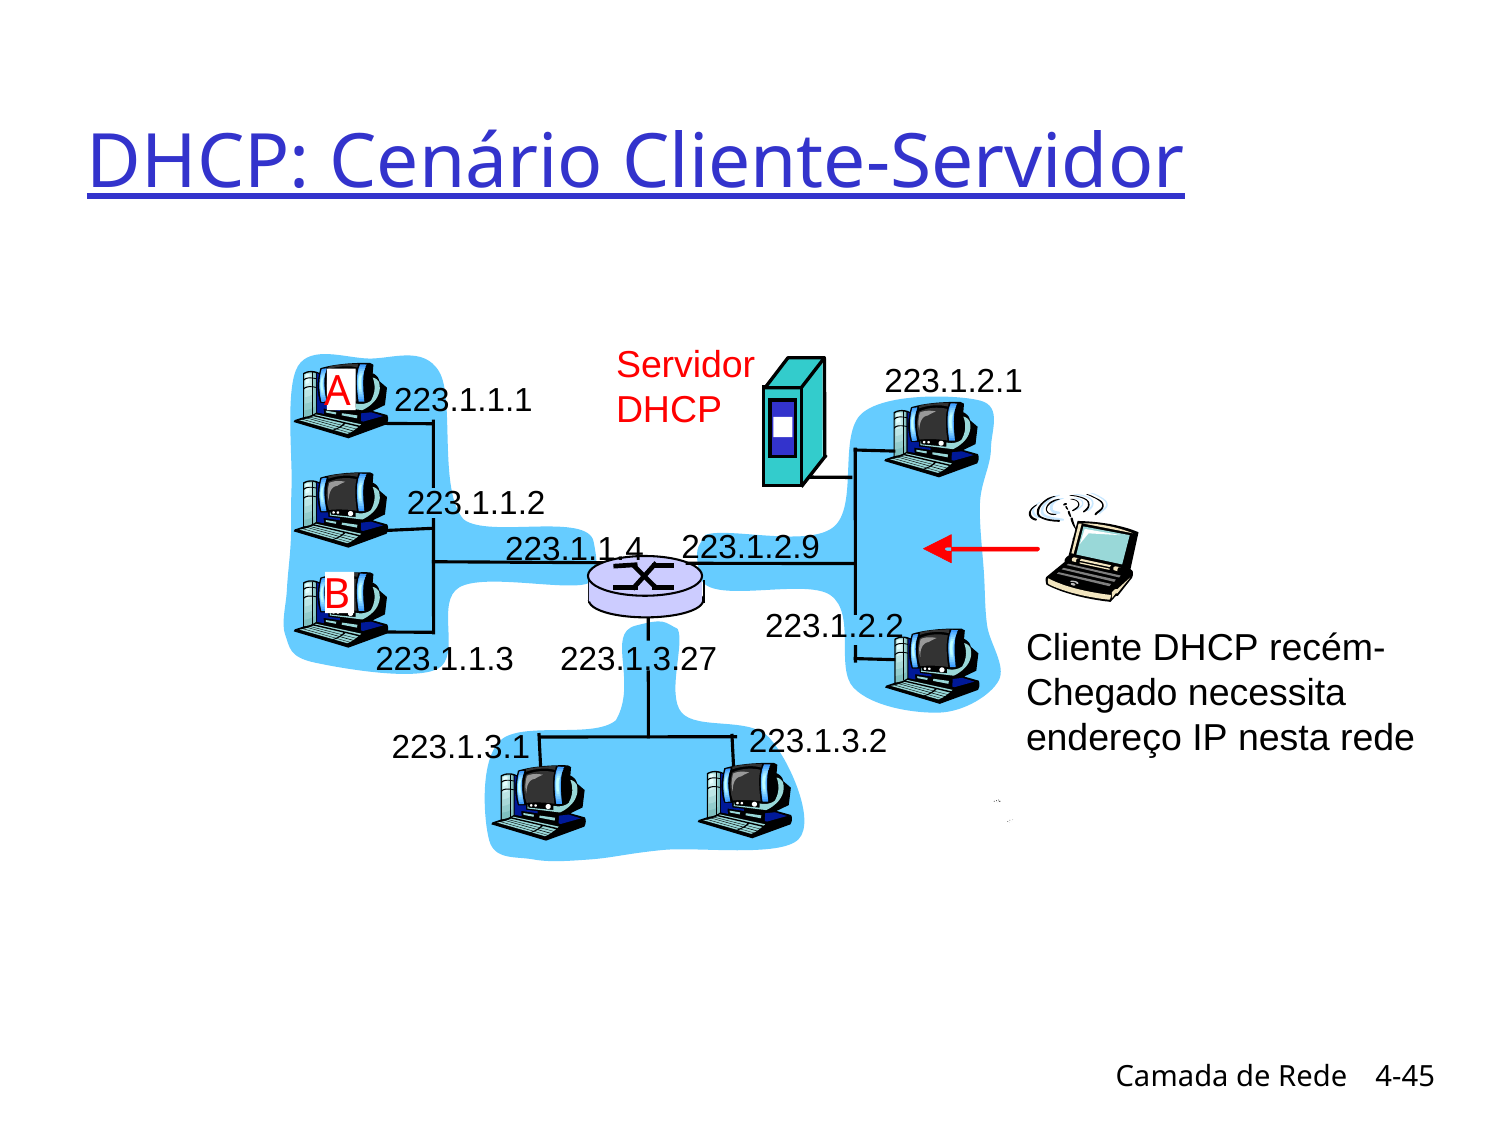

DHCP: Cenário Cliente-Servidor
Servidor
DHCP
223.1.2.1
A
223.1.1.1
223.1.1.2
223.1.2.9
223.1.1.4
B
223.1.2.2
Cliente DHCP recém-
Chegado necessita
endereço IP nesta rede
223.1.1.3
223.1.3.27
223.1.3.2
223.1.3.1
Camada de Rede